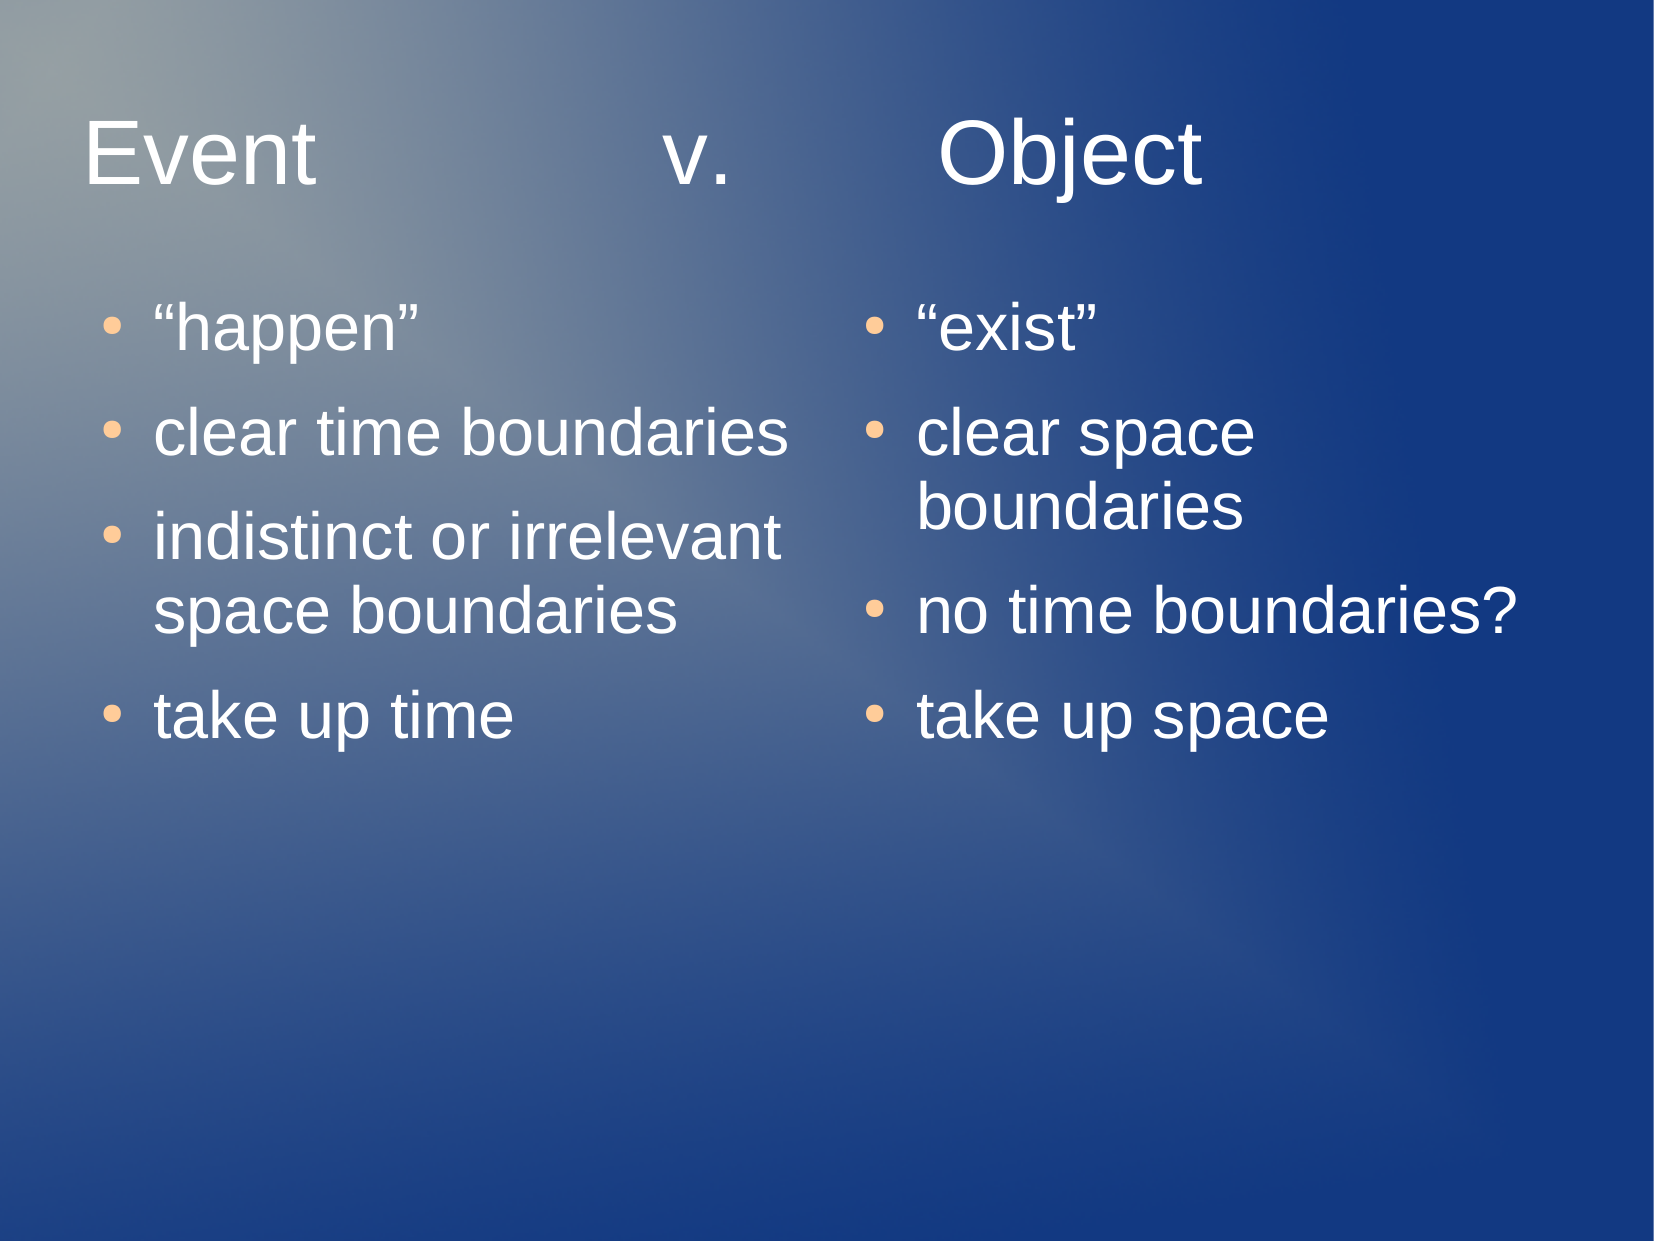

# Event	 v. Object
“happen”
clear time boundaries
indistinct or irrelevant space boundaries
take up time
“exist”
clear space boundaries
no time boundaries?
take up space